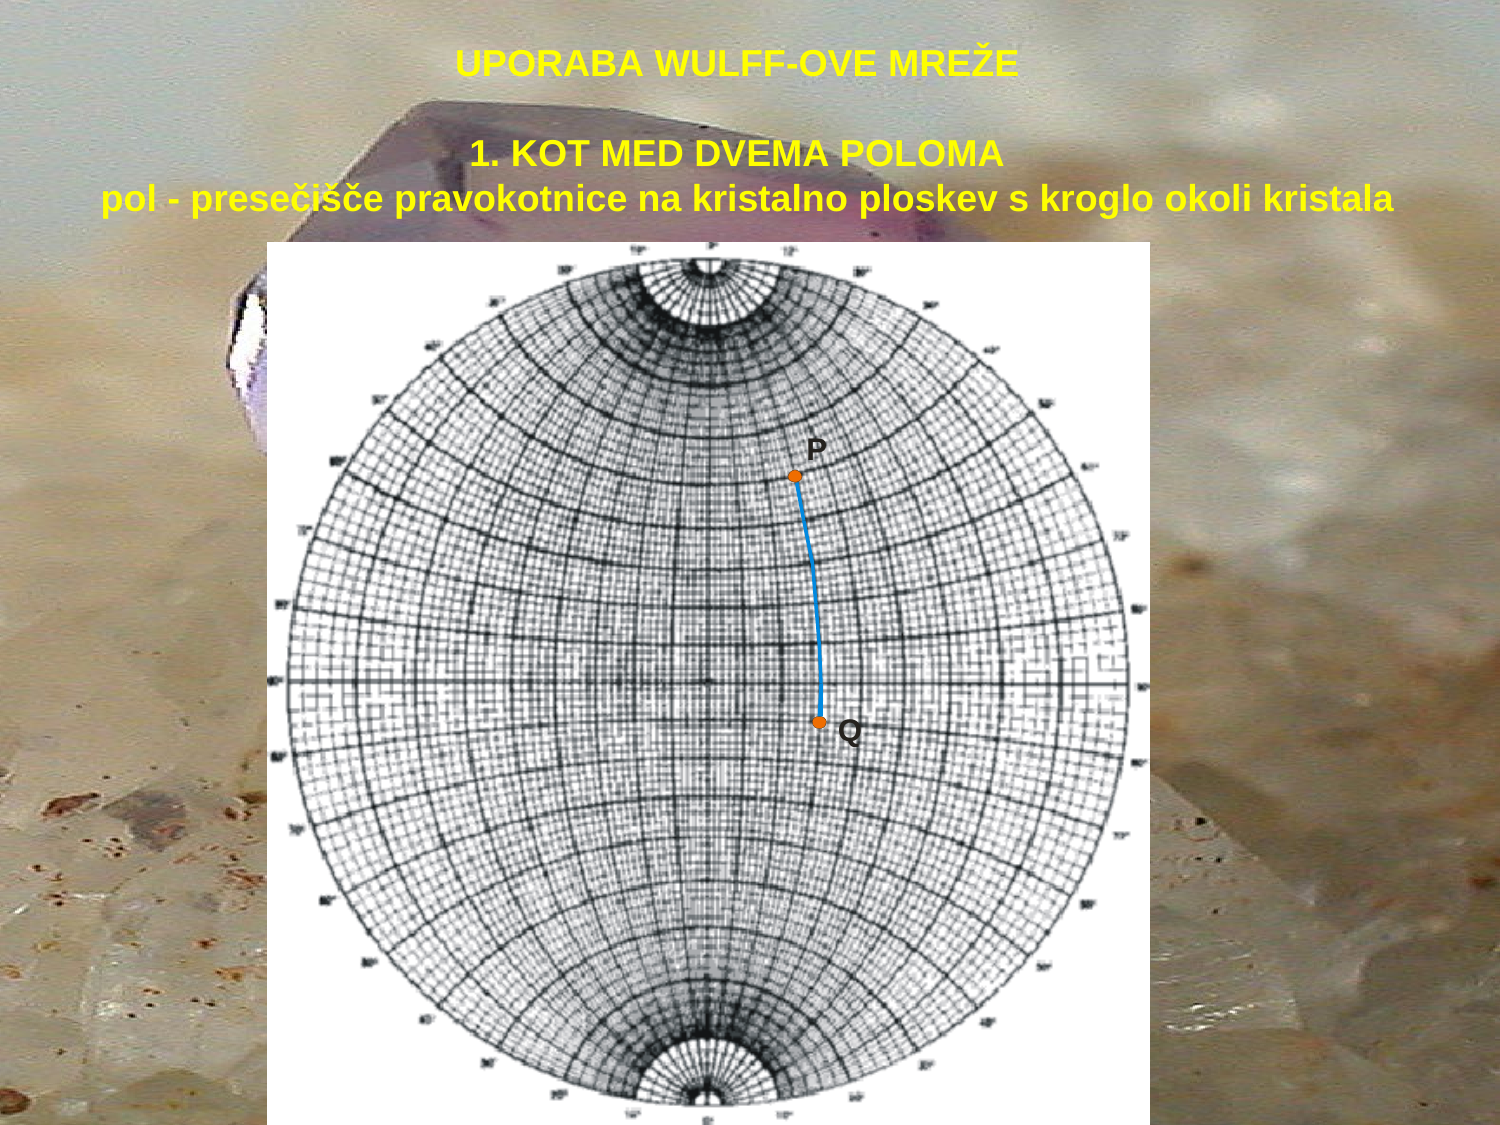

UPORABA WULFF-OVE MREŽE
1. KOT MED DVEMA POLOMA
 pol - presečišče pravokotnice na kristalno ploskev s kroglo okoli kristala